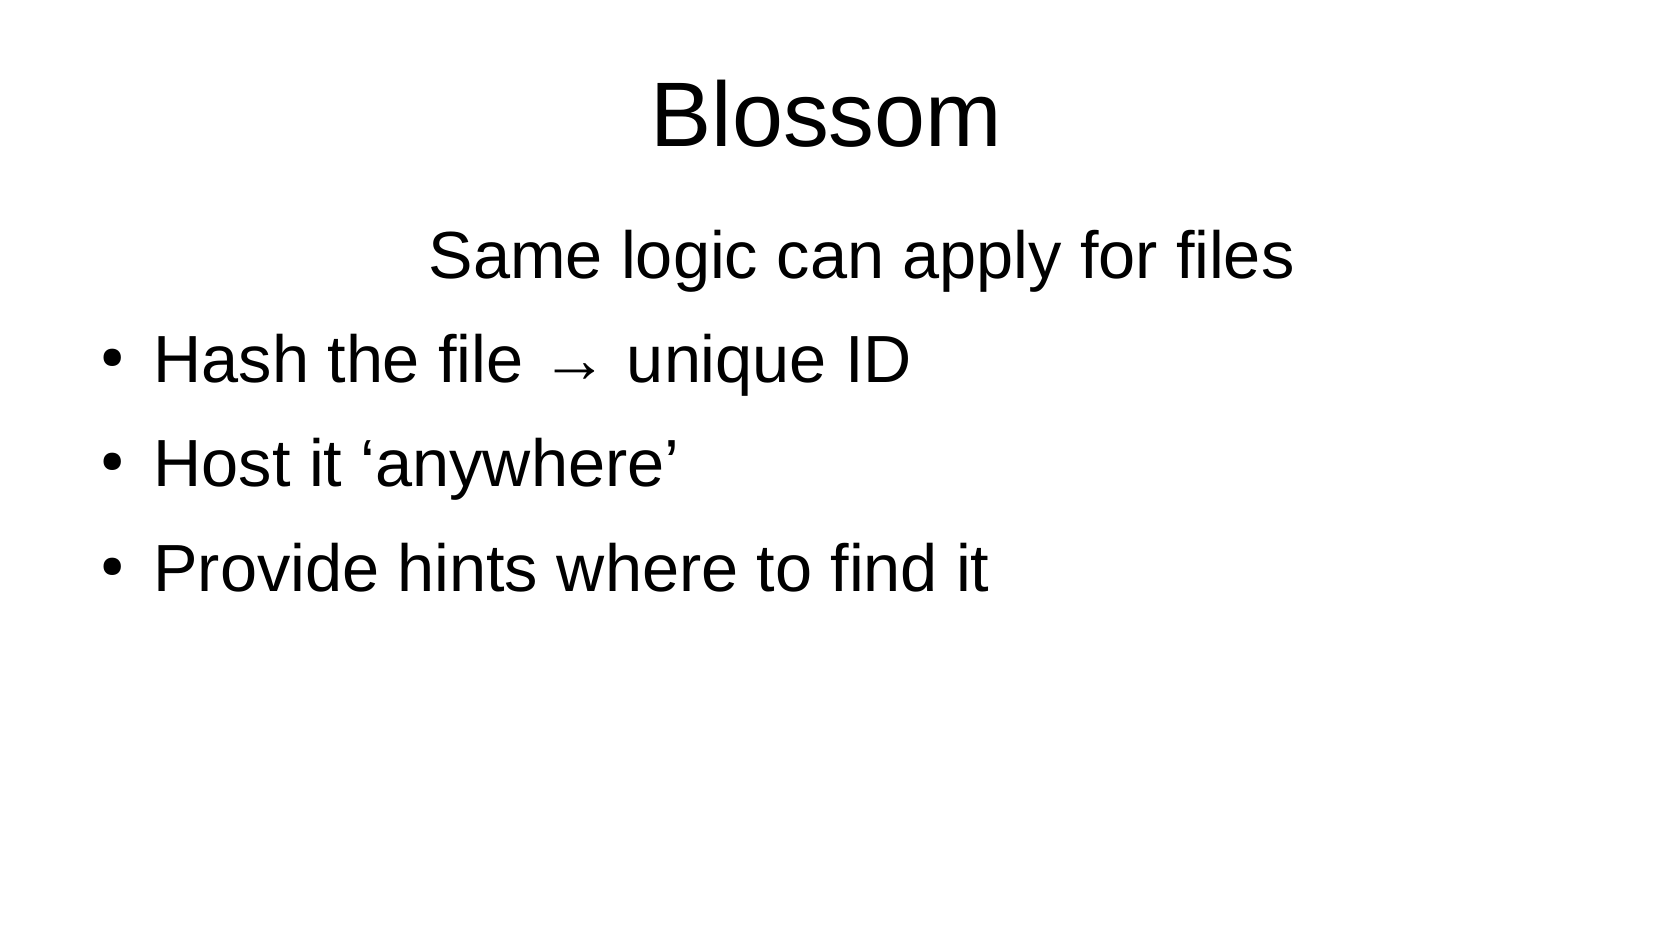

# Blossom
Same logic can apply for files
Hash the file → unique ID
Host it ‘anywhere’
Provide hints where to find it